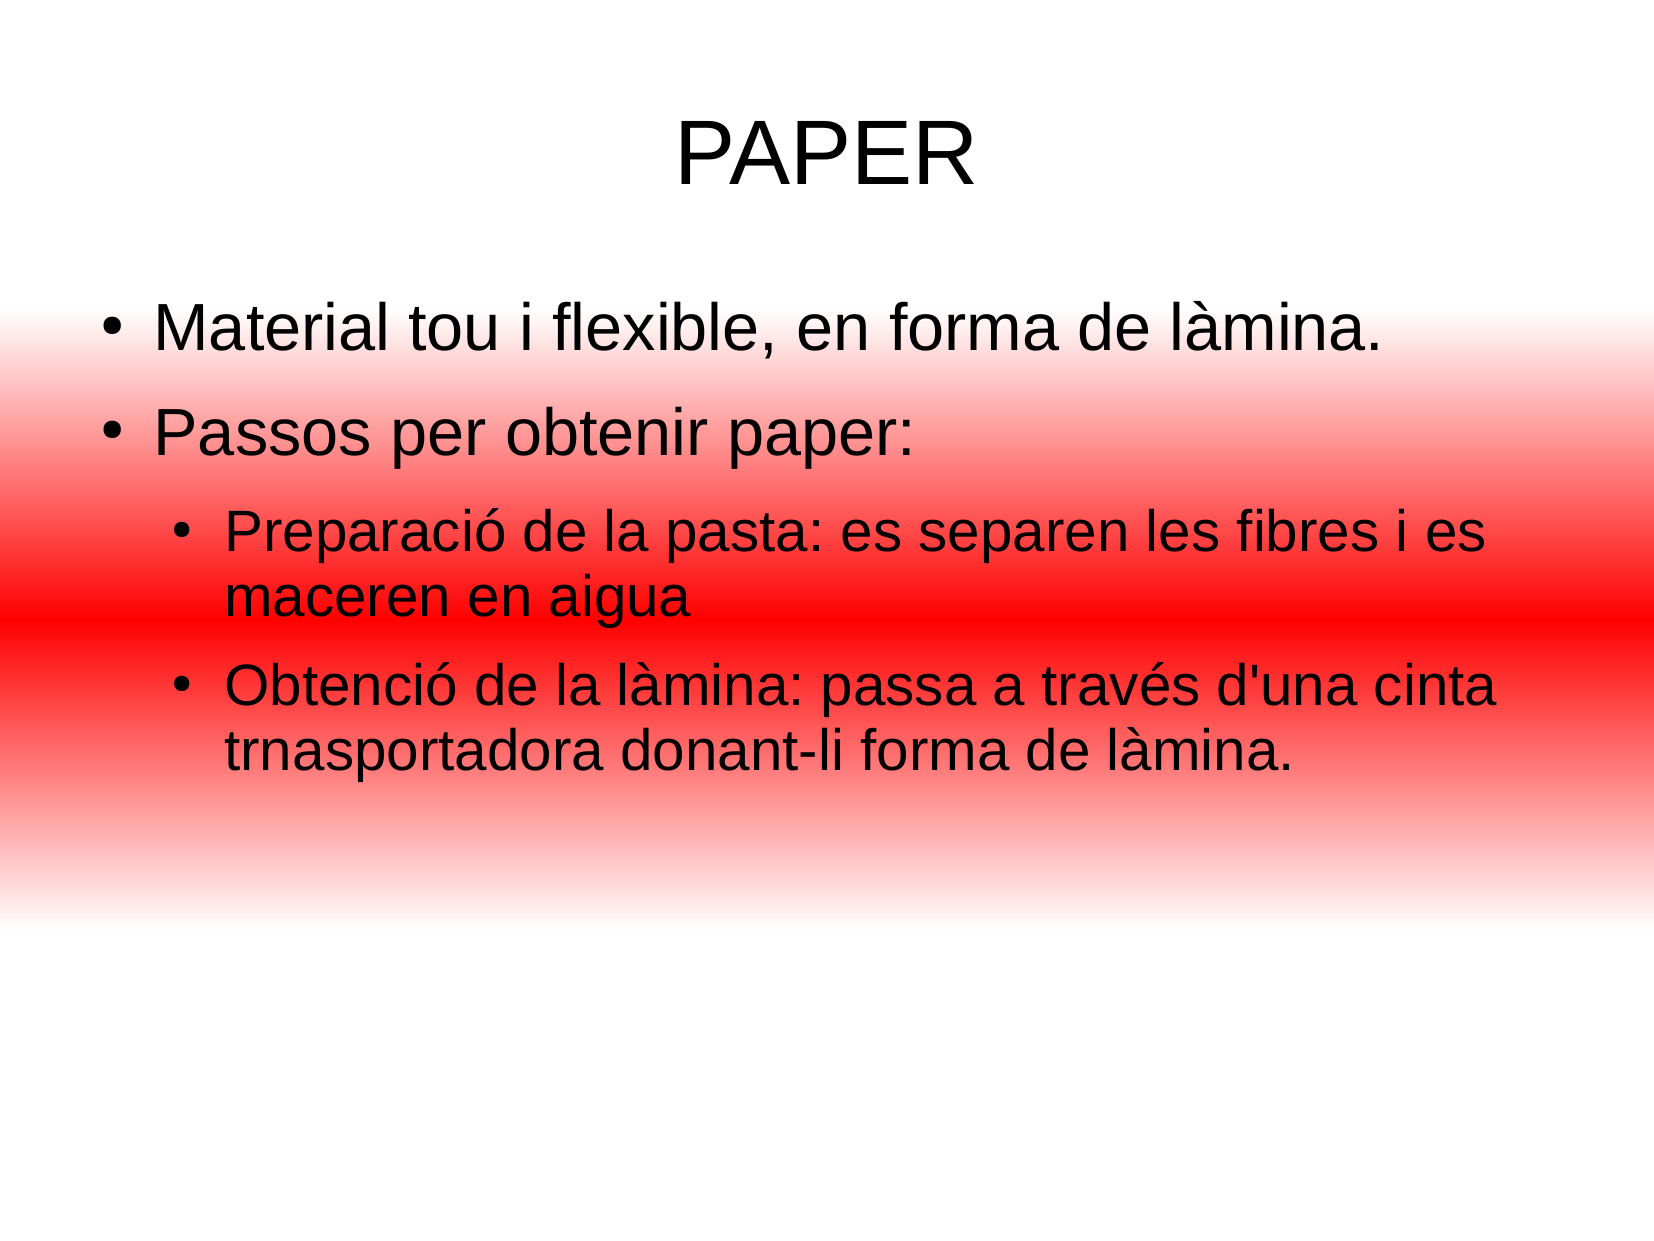

# PAPER
Material tou i flexible, en forma de làmina.
Passos per obtenir paper:
Preparació de la pasta: es separen les fibres i es maceren en aigua
Obtenció de la làmina: passa a través d'una cinta trnasportadora donant-li forma de làmina.